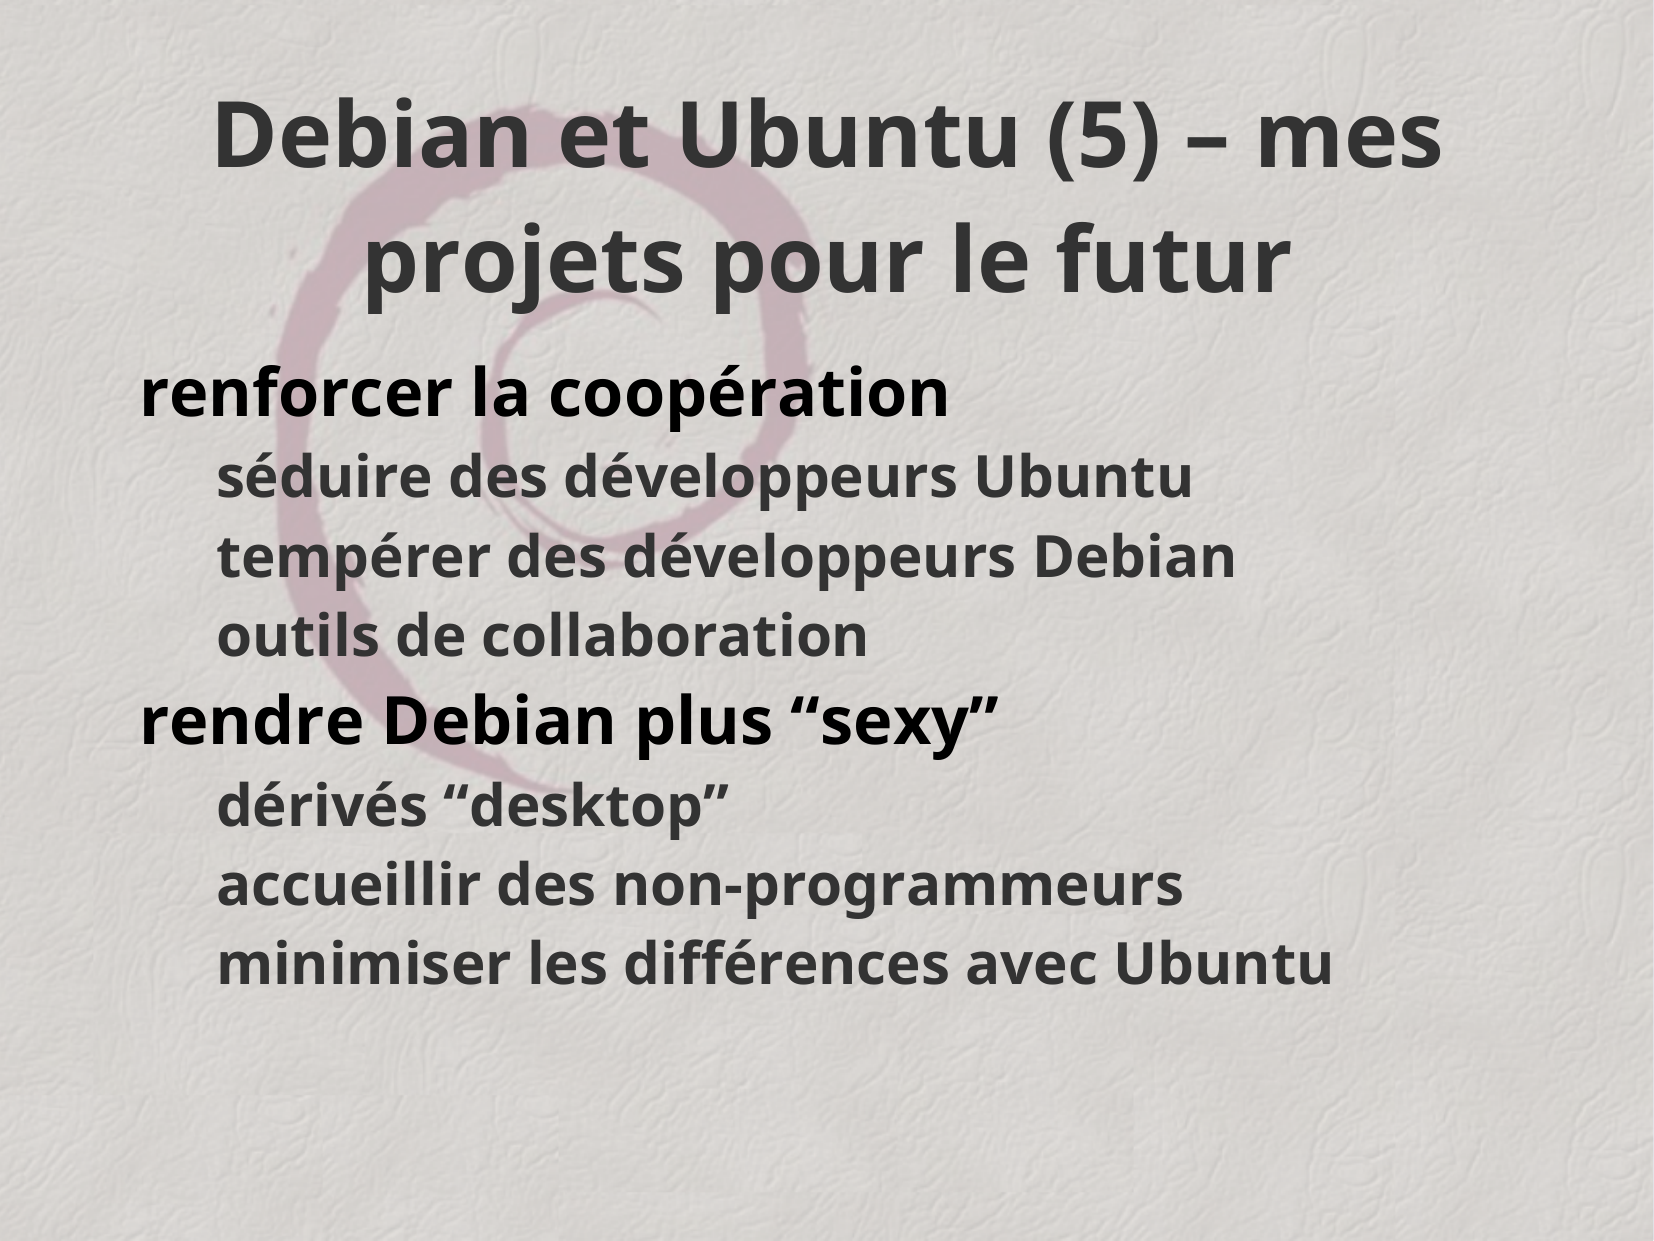

# Debian et Ubuntu (5) – mes projets pour le futur
renforcer la coopération
séduire des développeurs Ubuntu
tempérer des développeurs Debian
outils de collaboration
rendre Debian plus “sexy”
dérivés “desktop”
accueillir des non-programmeurs
minimiser les différences avec Ubuntu